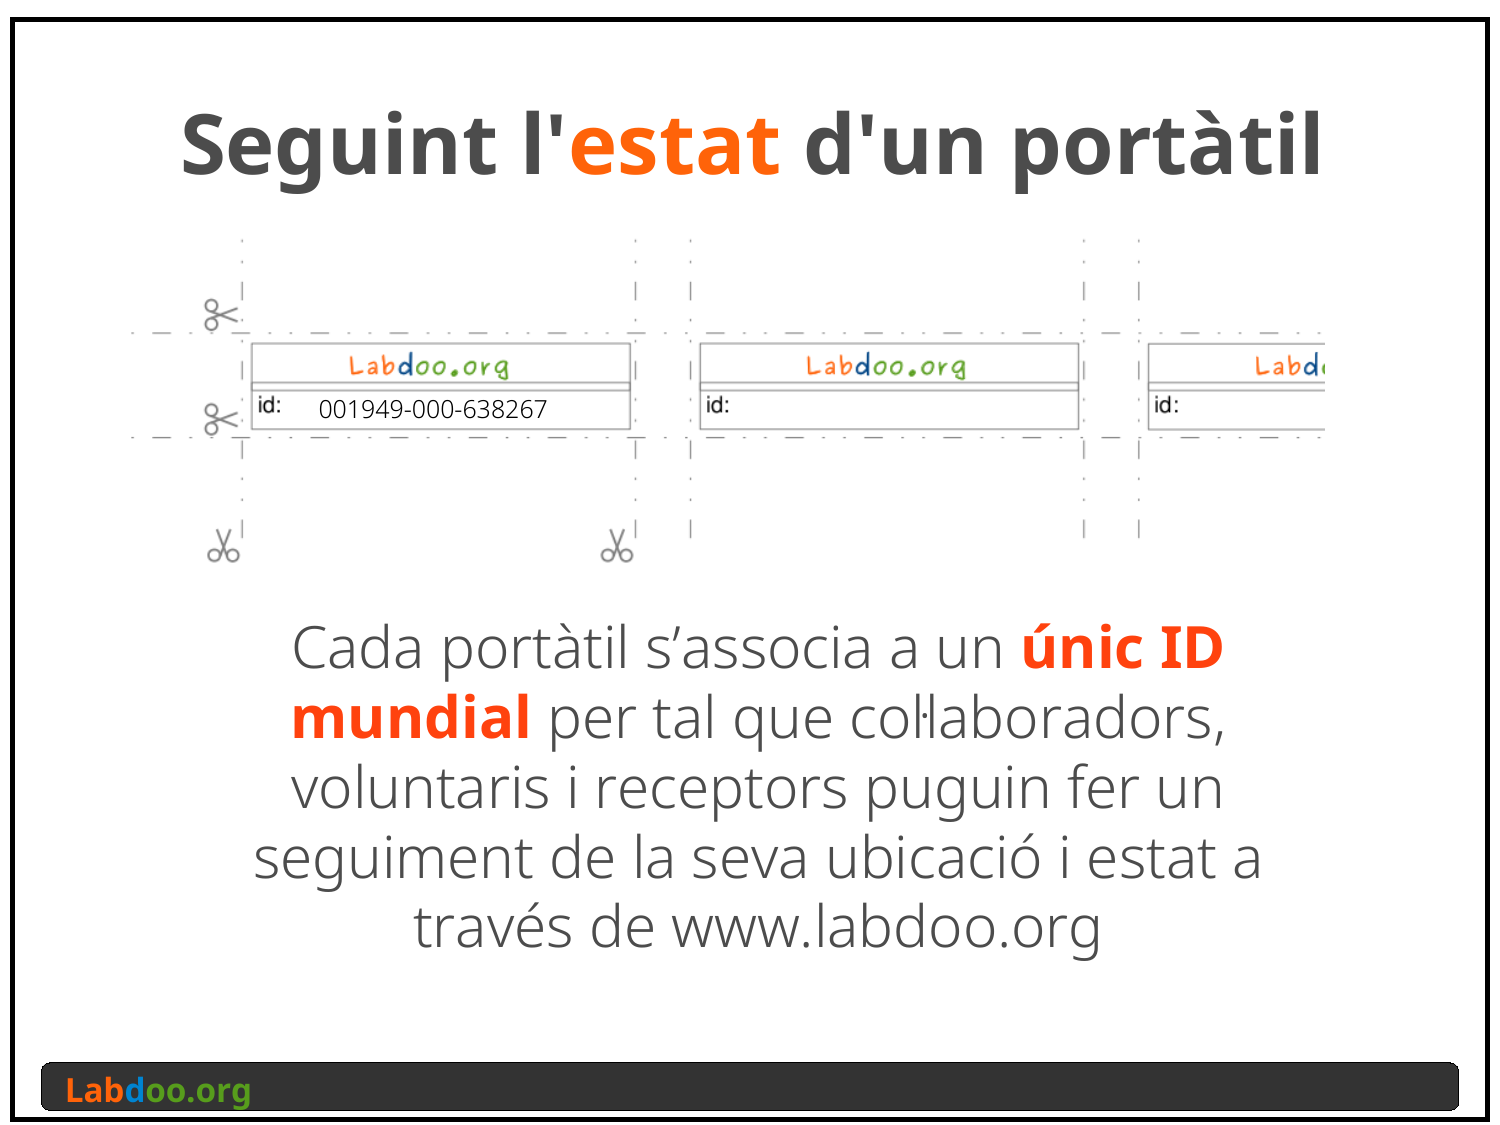

# Seguint l'estat d'un portàtil
001949-000-638267
Cada portàtil s’associa a un únic ID mundial per tal que col·laboradors, voluntaris i receptors puguin fer un seguiment de la seva ubicació i estat a través de www.labdoo.org